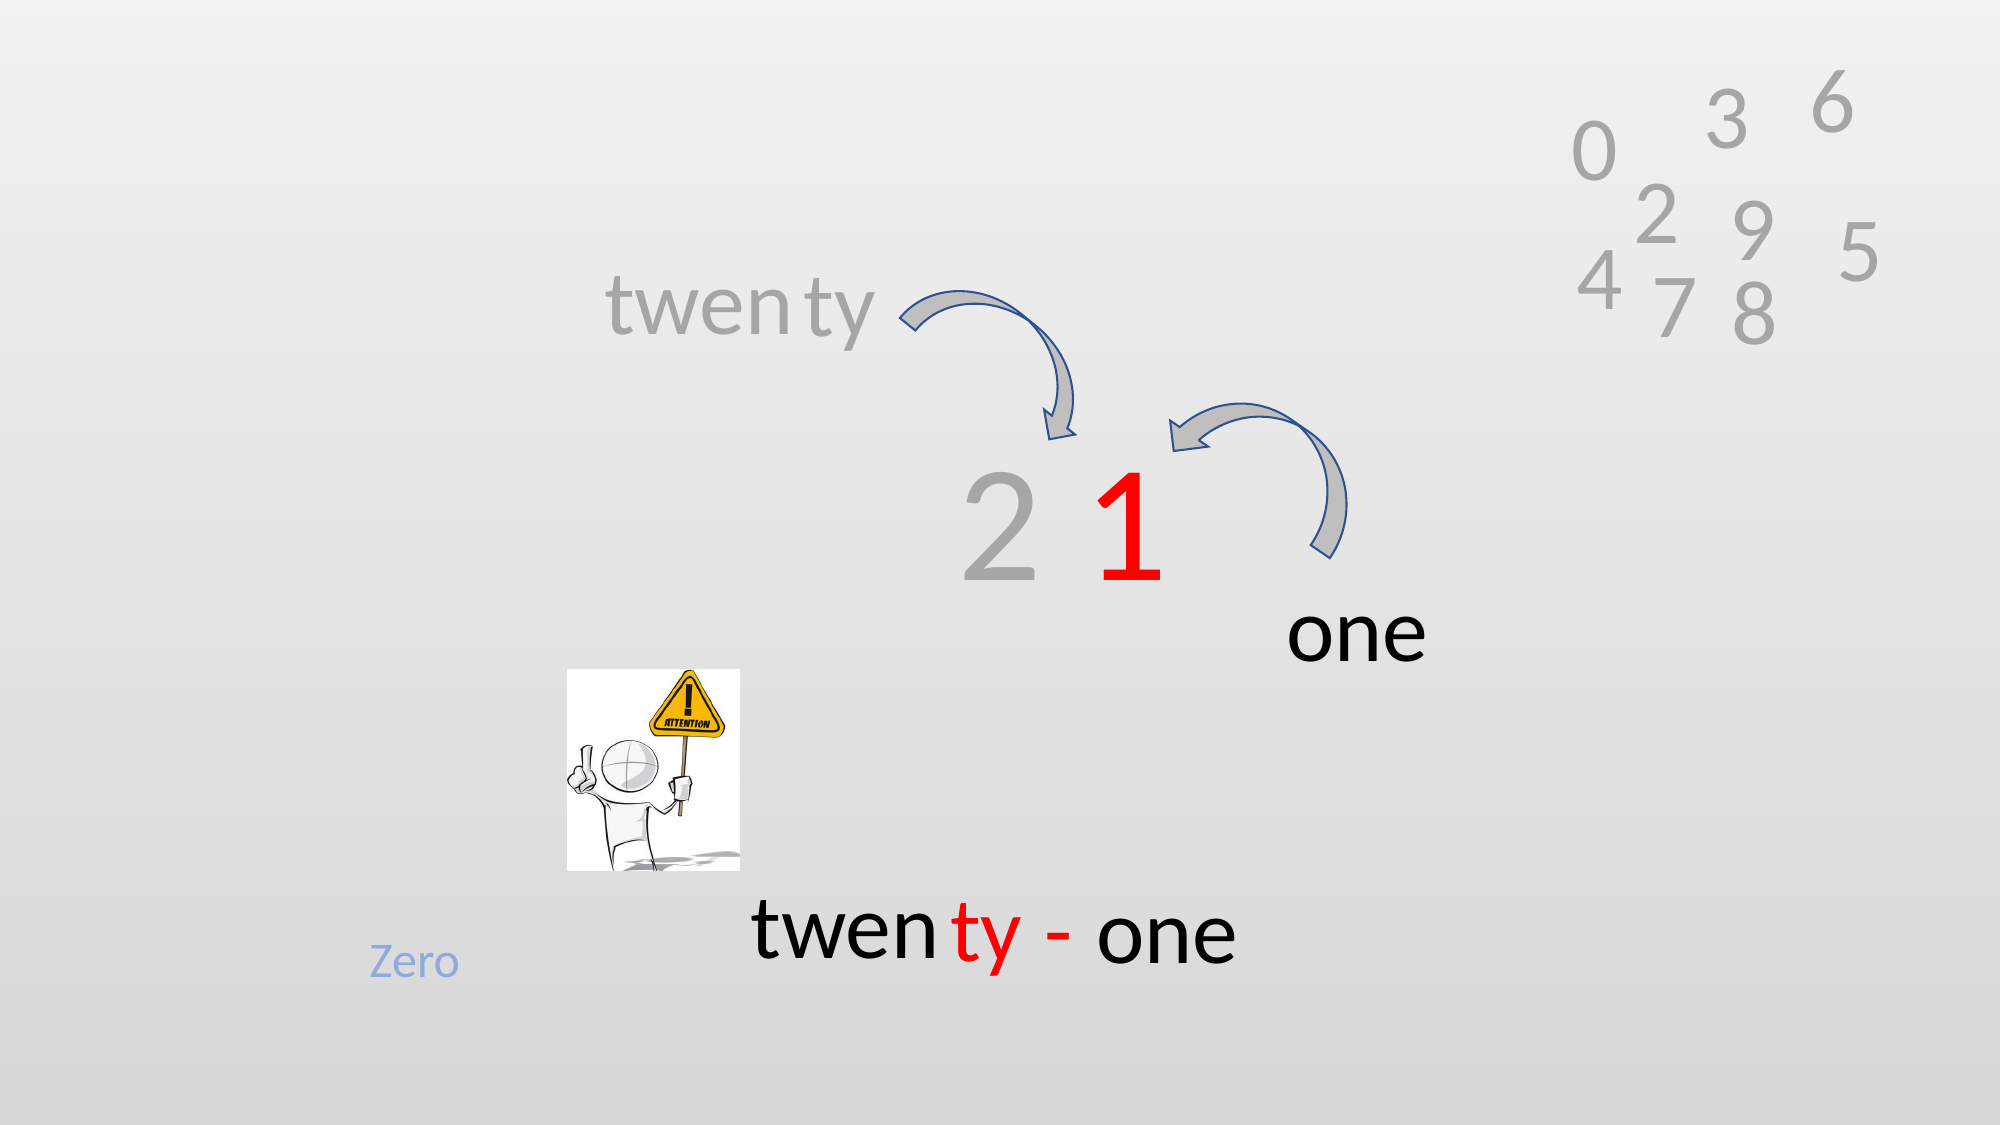

6
3
0
2
9
5
4
twen
ty
7
8
2
1
one
twen
ty
-
one
Zero